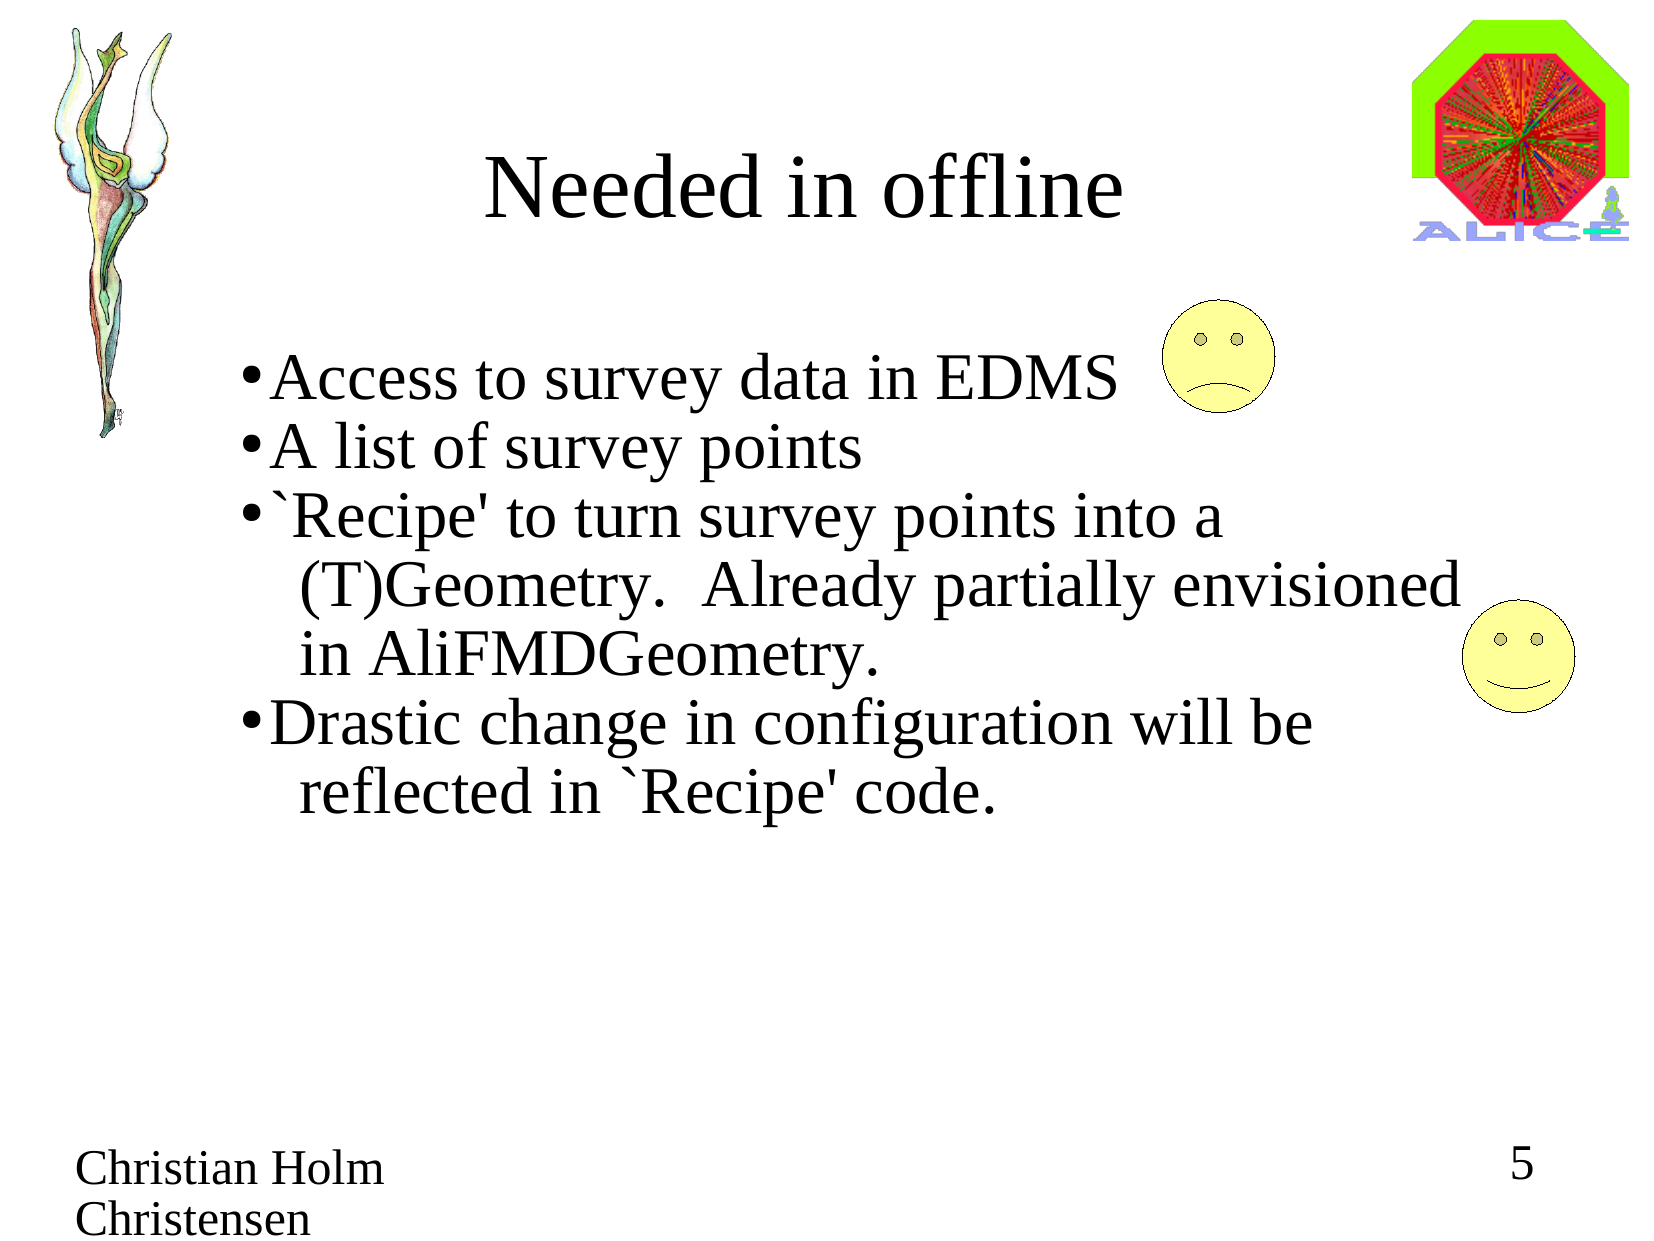

# Needed in offline
Access to survey data in EDMS
A list of survey points
`Recipe' to turn survey points into a (T)Geometry. Already partially envisioned in AliFMDGeometry.
Drastic change in configuration will be reflected in `Recipe' code.
Christian Holm Christensen